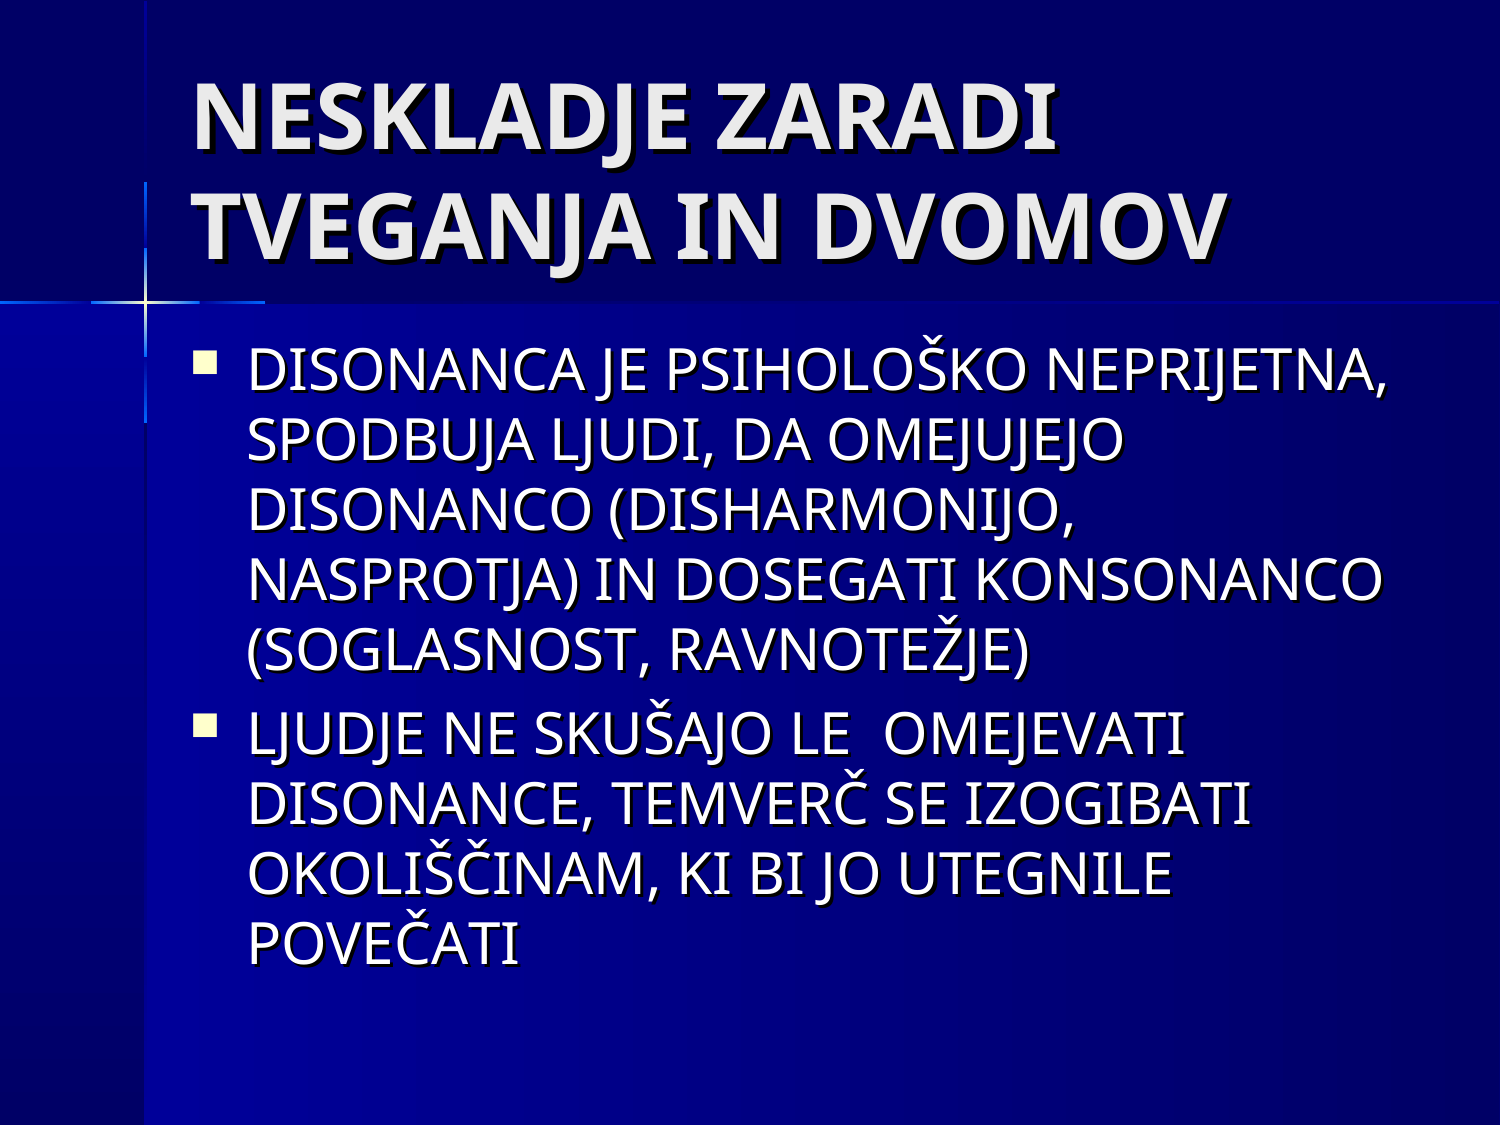

# NESKLADJE ZARADI TVEGANJA IN DVOMOV
DISONANCA JE PSIHOLOŠKO NEPRIJETNA, SPODBUJA LJUDI, DA OMEJUJEJO DISONANCO (DISHARMONIJO, NASPROTJA) IN DOSEGATI KONSONANCO (SOGLASNOST, RAVNOTEŽJE)
LJUDJE NE SKUŠAJO LE OMEJEVATI DISONANCE, TEMVERČ SE IZOGIBATI OKOLIŠČINAM, KI BI JO UTEGNILE POVEČATI